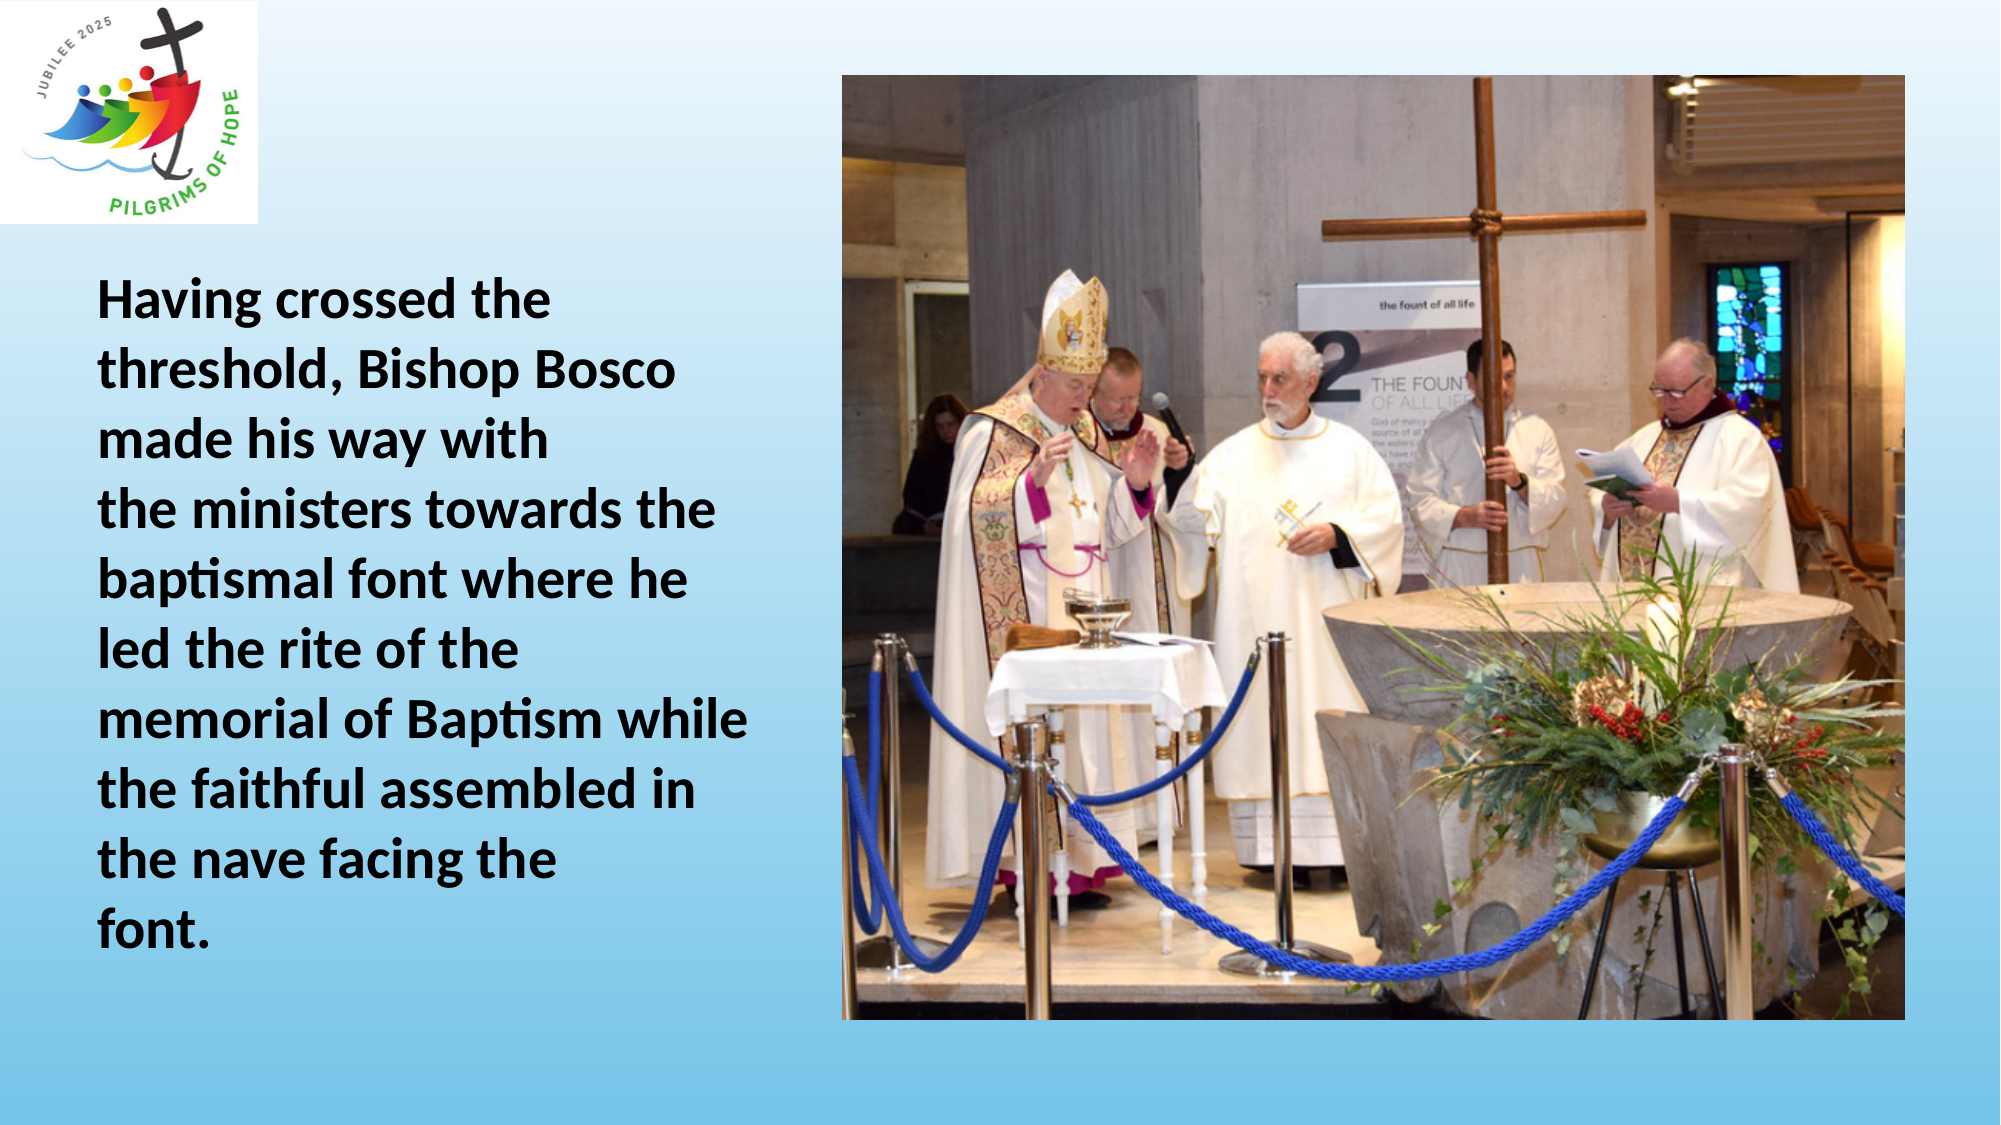

Having crossed the threshold, Bishop Bosco made his way with
the ministers towards the baptismal font where he led the rite of the
memorial of Baptism while the faithful assembled in the nave facing the
font.